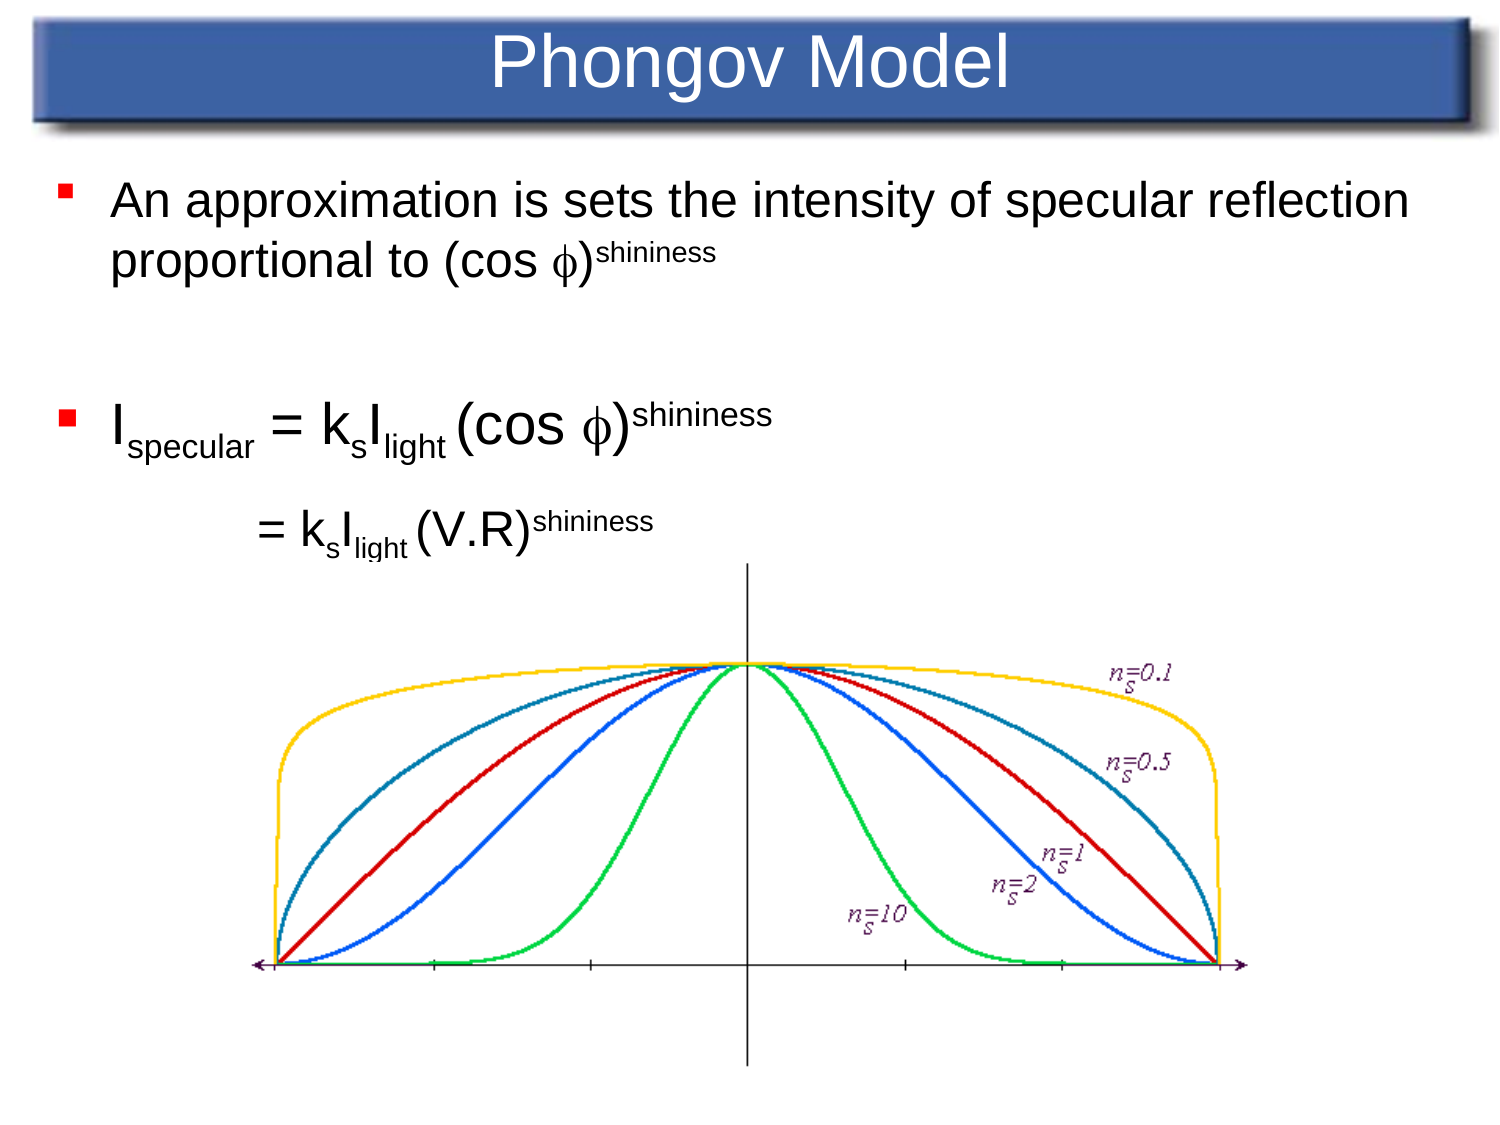

# Phongov Model
An approximation is sets the intensity of specular reflection proportional to (cos )shininess
Ispecular = ksIlight (cos )shininess
 = ksIlight (V.R)shininess